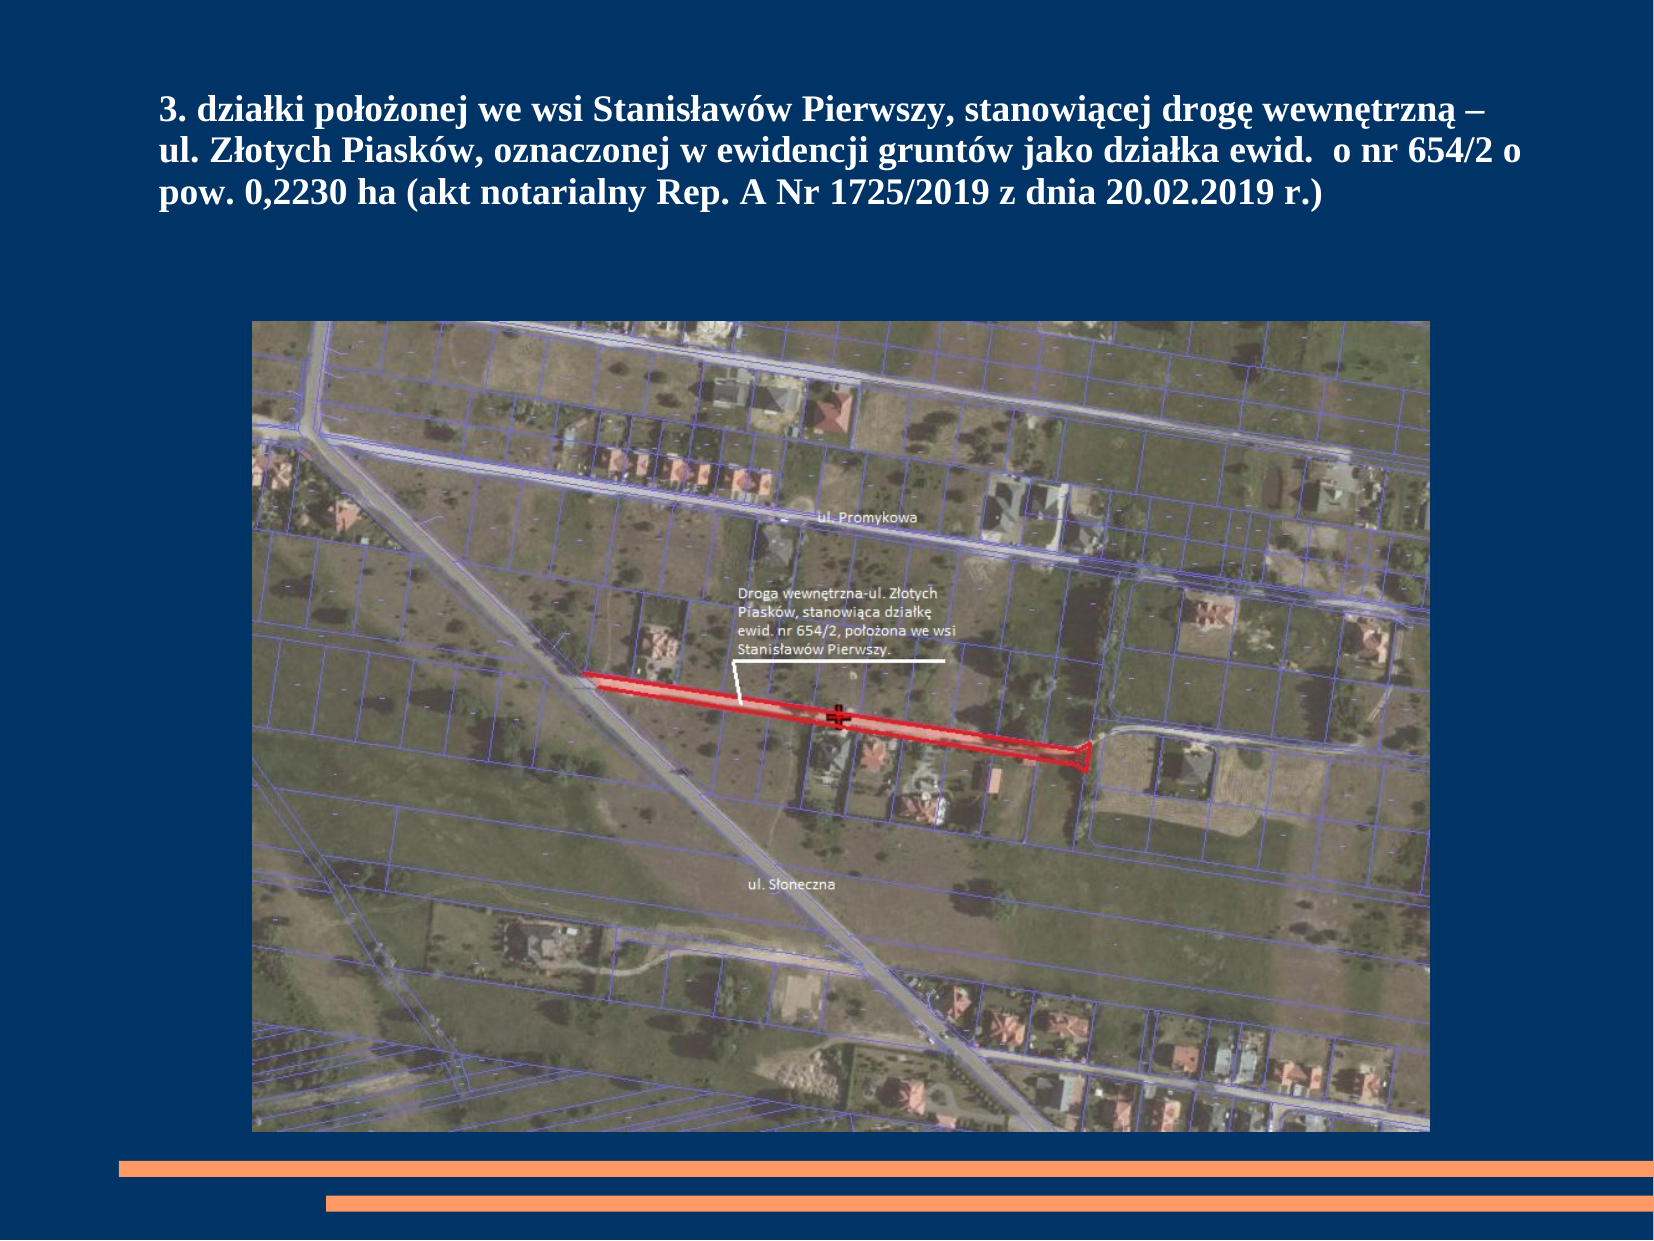

# 3. działki położonej we wsi Stanisławów Pierwszy, stanowiącej drogę wewnętrzną – ul. Złotych Piasków, oznaczonej w ewidencji gruntów jako działka ewid. o nr 654/2 o pow. 0,2230 ha (akt notarialny Rep. A Nr 1725/2019 z dnia 20.02.2019 r.)